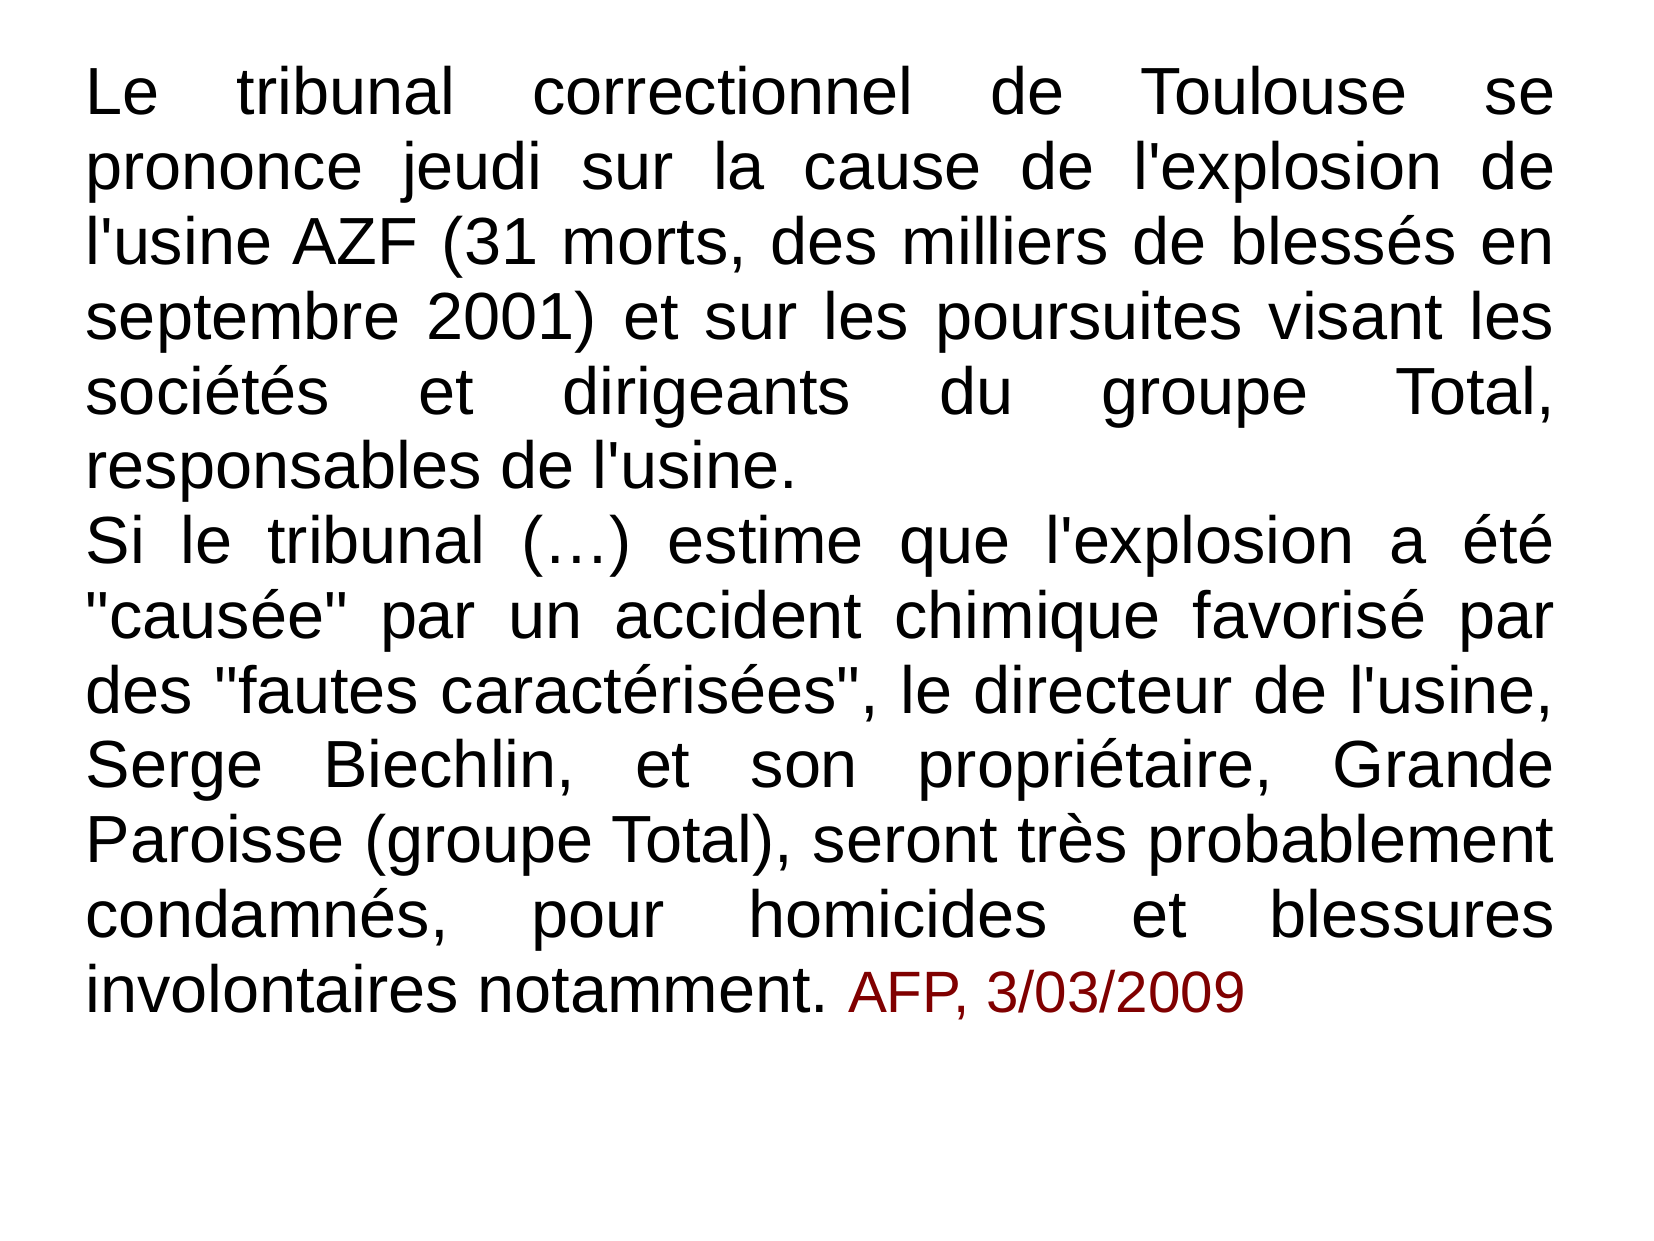

Le tribunal correctionnel de Toulouse se prononce jeudi sur la cause de l'explosion de l'usine AZF (31 morts, des milliers de blessés en septembre 2001) et sur les poursuites visant les sociétés et dirigeants du groupe Total, responsables de l'usine.
Si le tribunal (…) estime que l'explosion a été "causée" par un accident chimique favorisé par des "fautes caractérisées", le directeur de l'usine, Serge Biechlin, et son propriétaire, Grande Paroisse (groupe Total), seront très probablement condamnés, pour homicides et blessures involontaires notamment. AFP, 3/03/2009